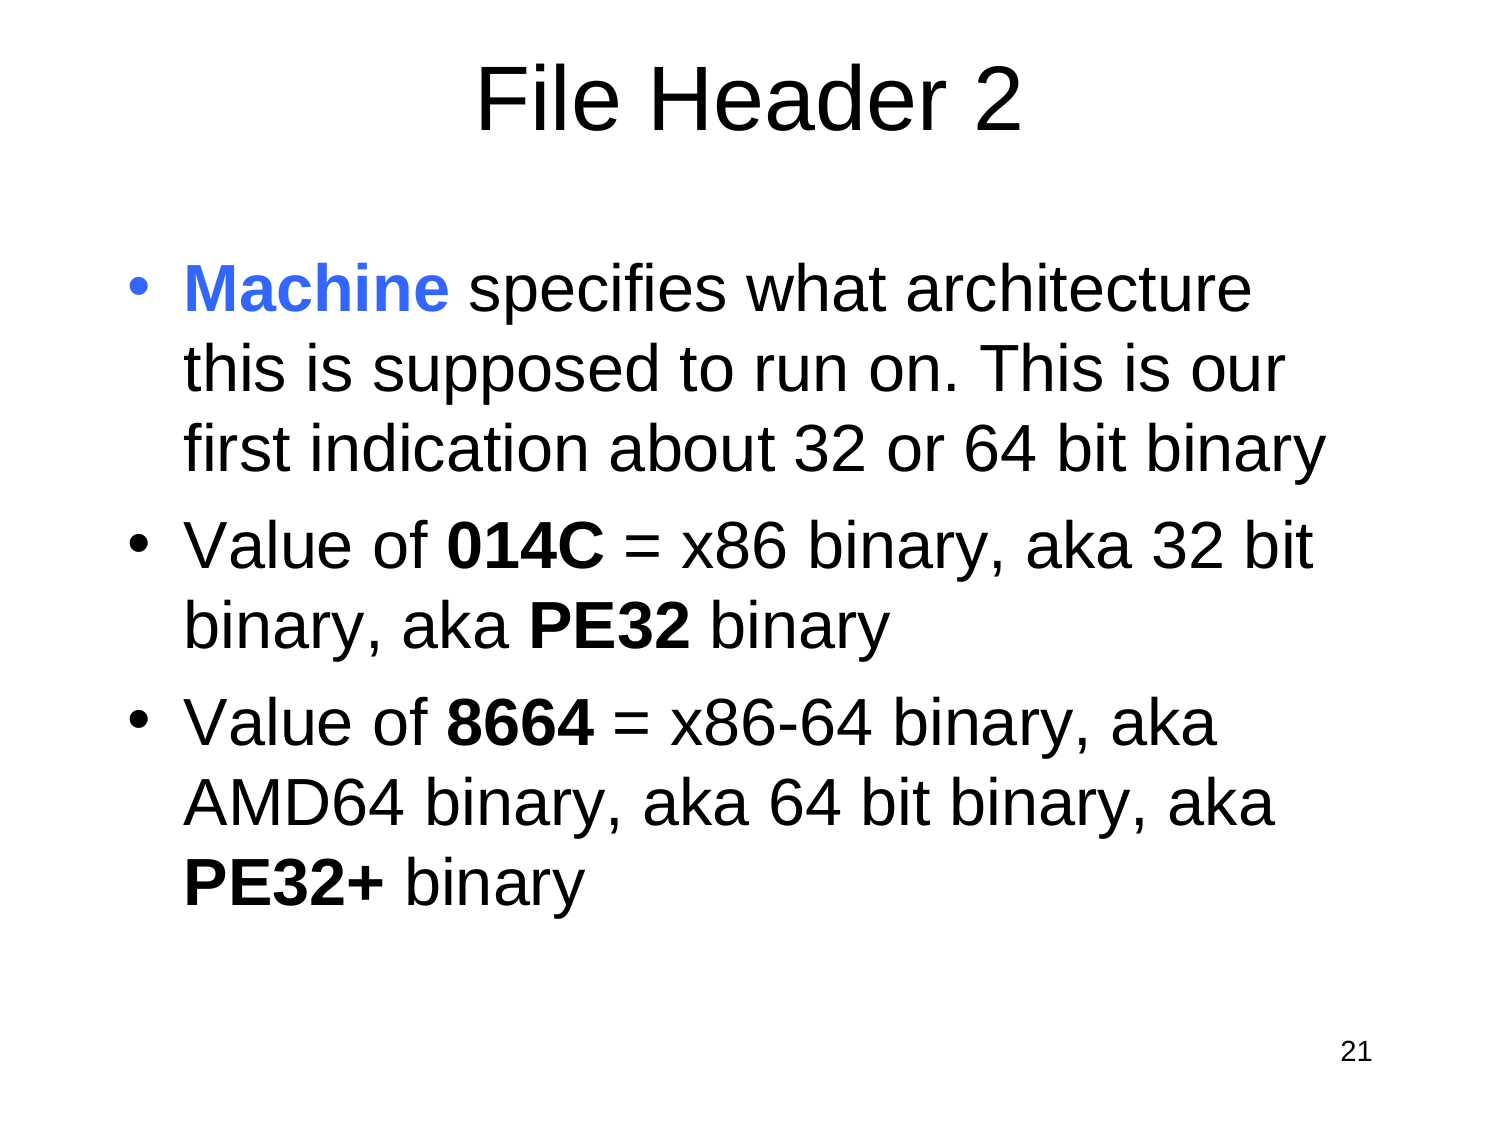

# File Header 2
Machine specifies what architecture this is supposed to run on. This is our first indication about 32 or 64 bit binary
Value of 014C = x86 binary, aka 32 bit binary, aka PE32 binary
Value of 8664 = x86-64 binary, aka AMD64 binary, aka 64 bit binary, aka PE32+ binary